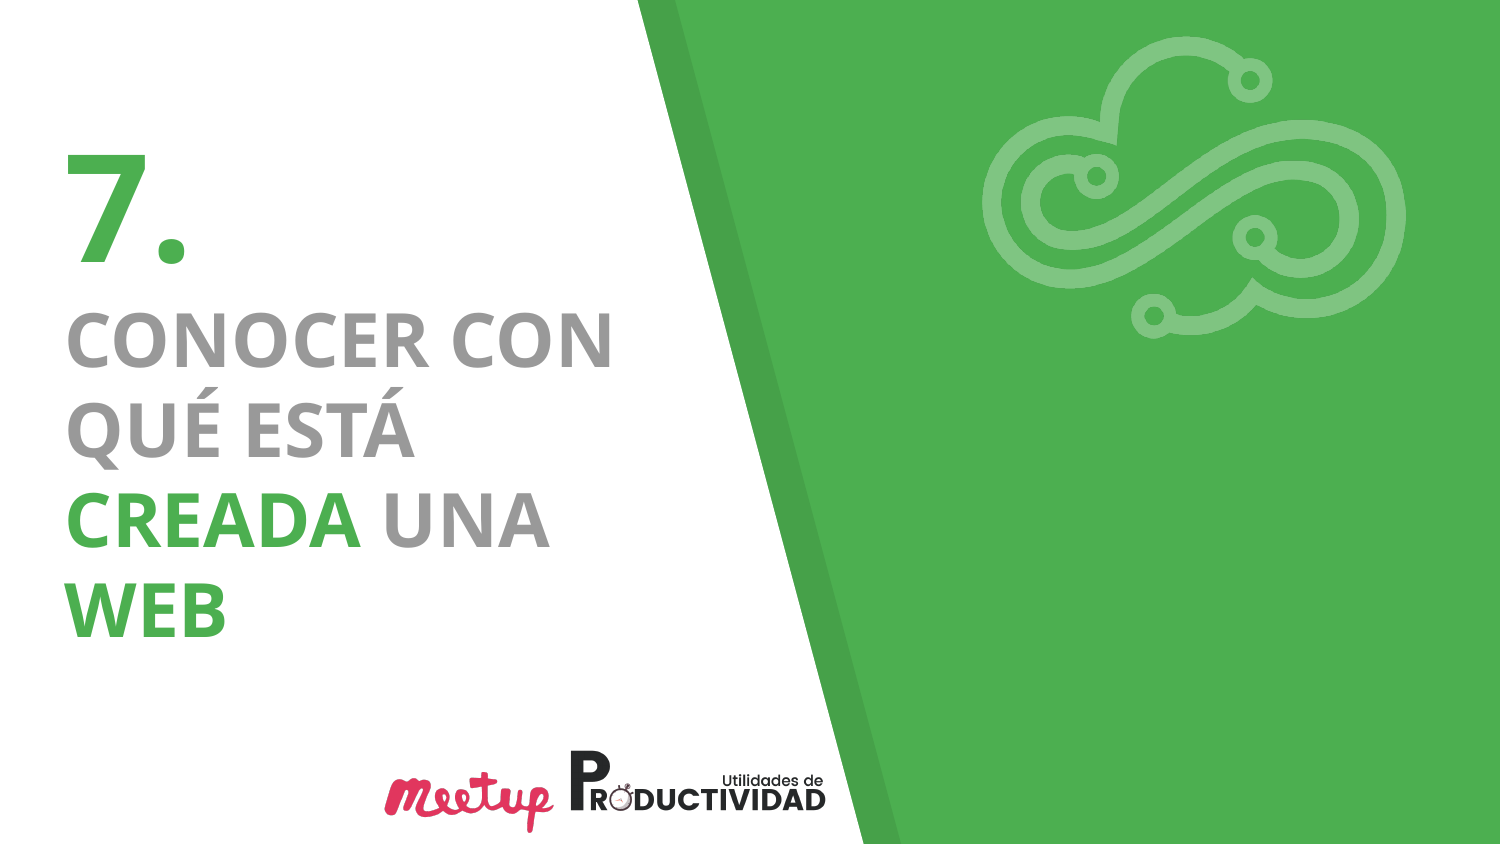

# 7. CONOCER CON QUÉ ESTÁ CREADA UNA WEB